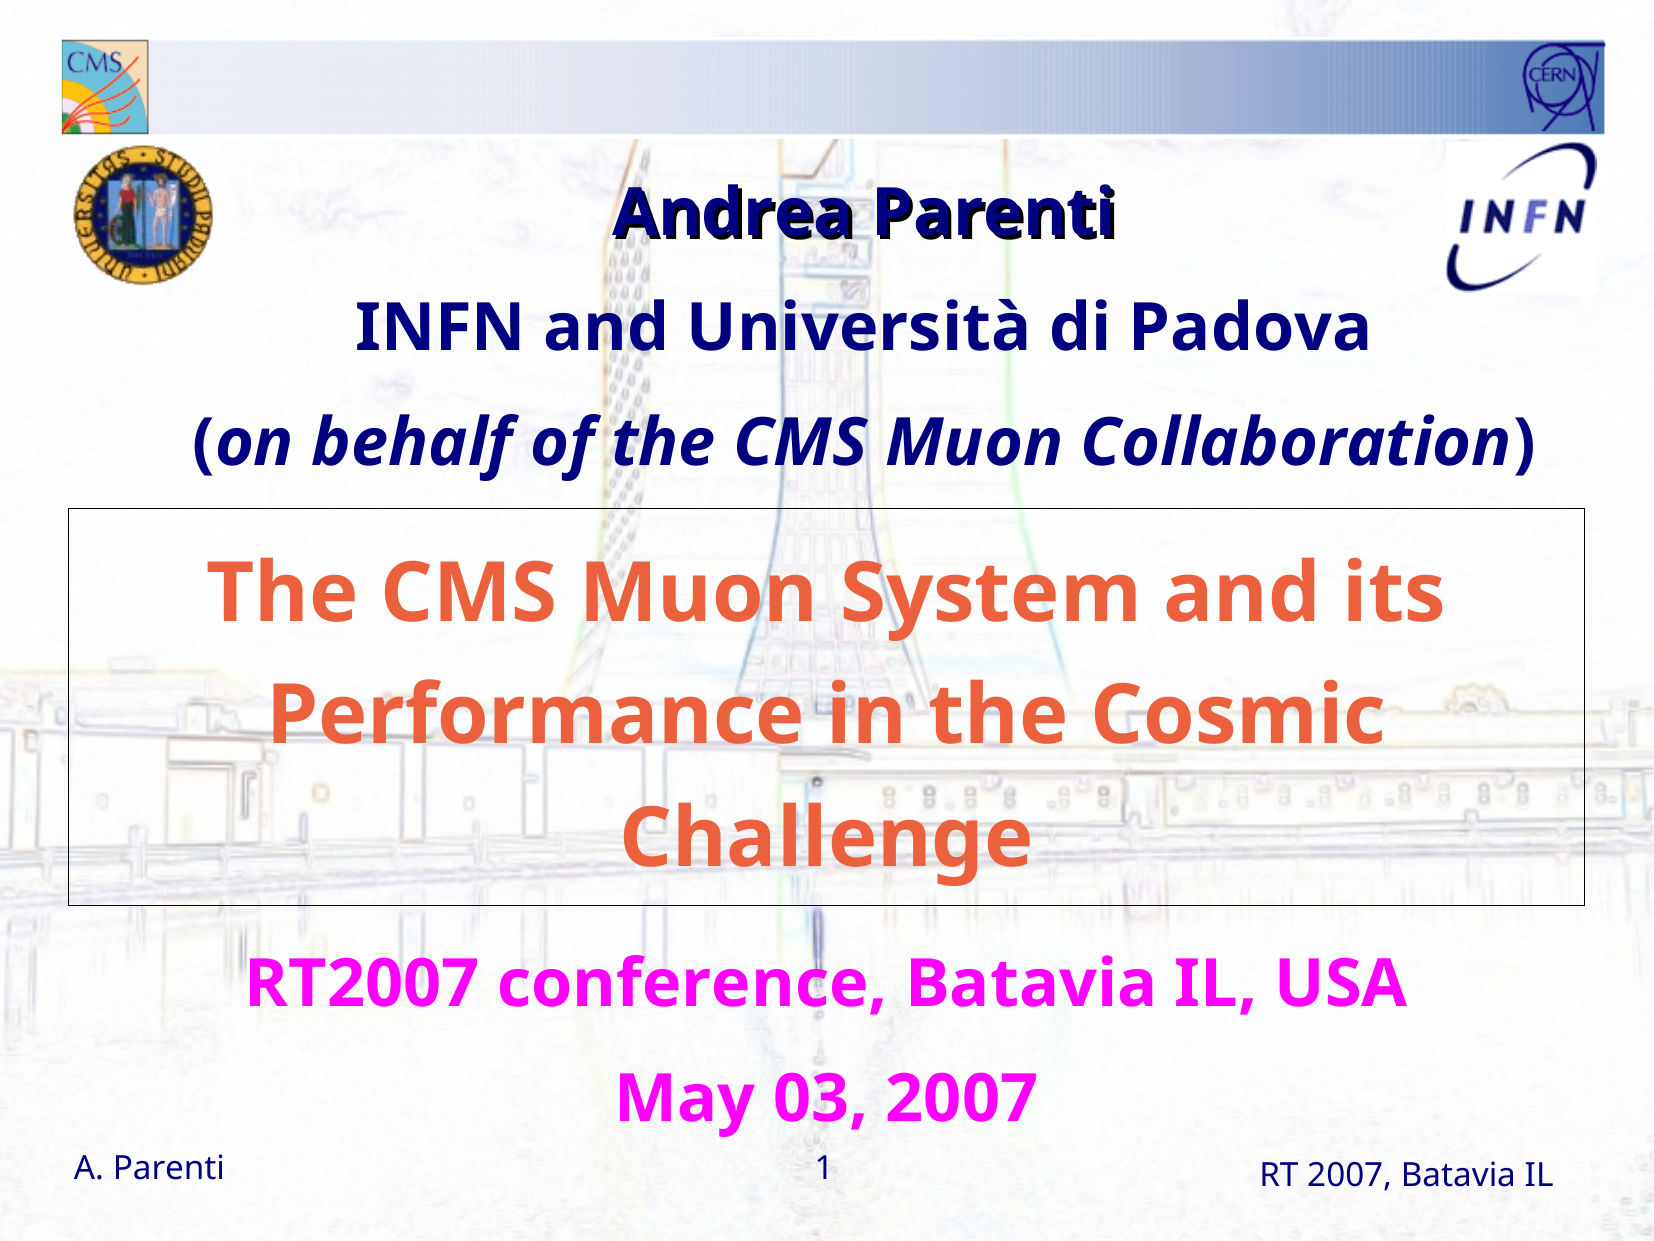

#
Andrea Parenti
INFN and Università di Padova
(on behalf of the CMS Muon Collaboration)
The CMS Muon System and its Performance in the Cosmic Challenge
RT2007 conference, Batavia IL, USA
May 03, 2007